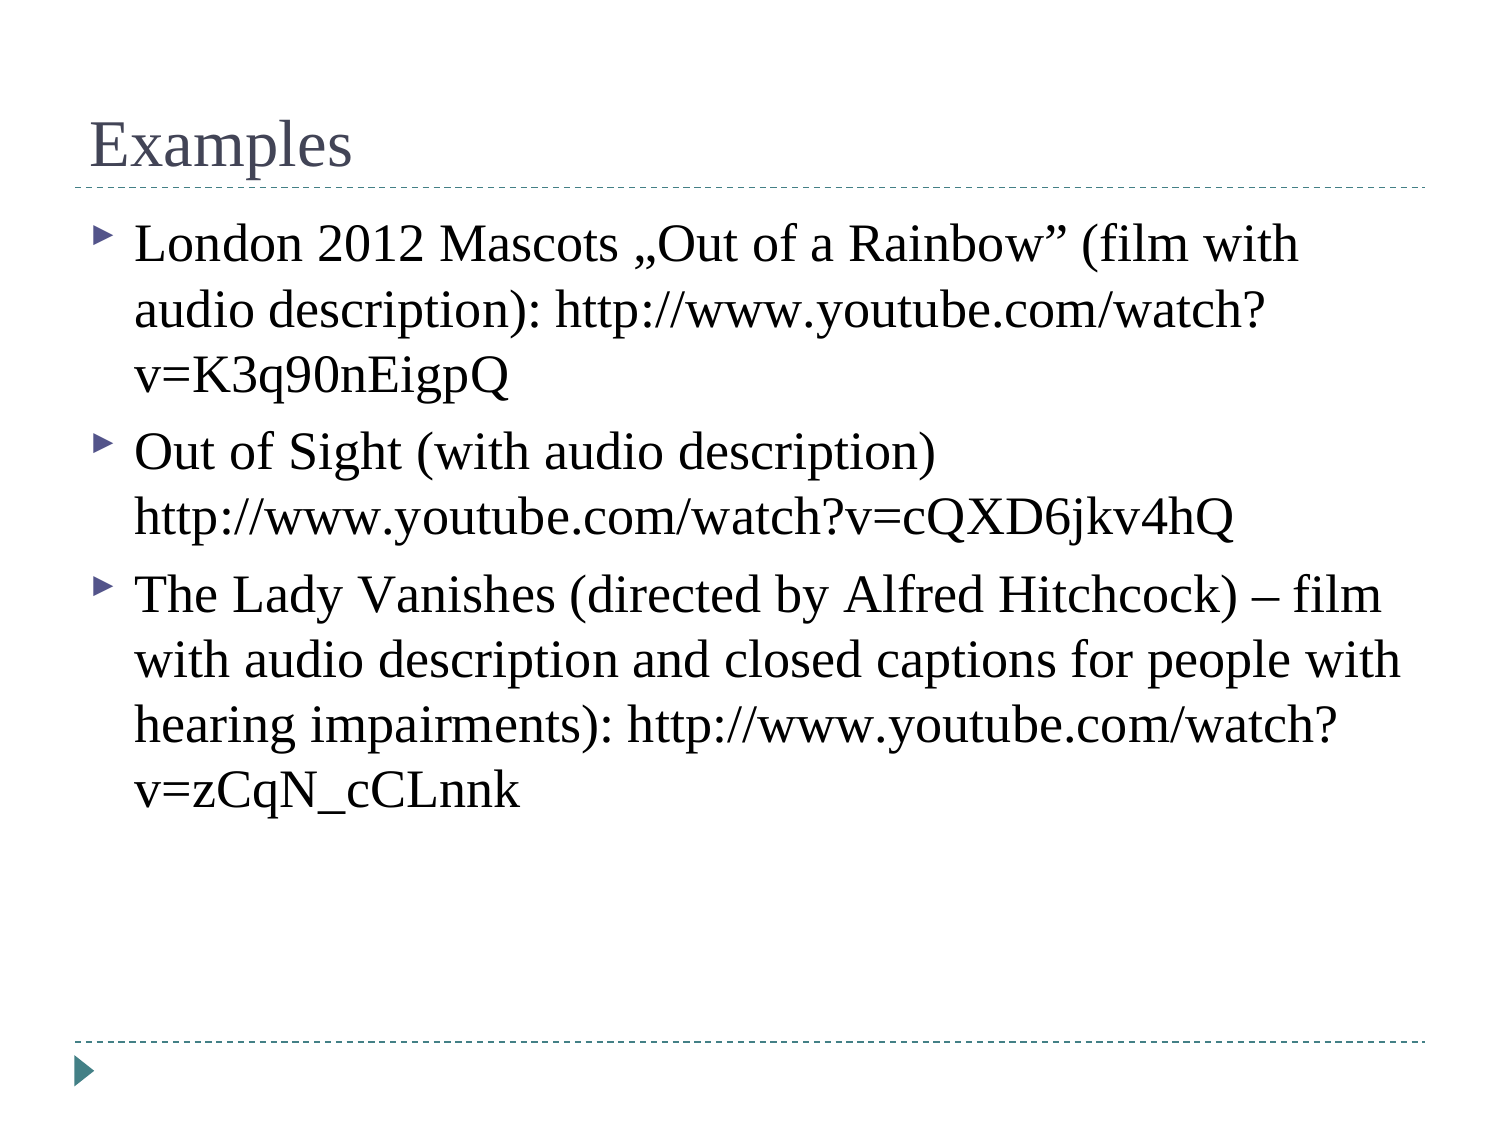

# Examples
London 2012 Mascots „Out of a Rainbow” (film with audio description): http://www.youtube.com/watch?v=K3q90nEigpQ
Out of Sight (with audio description) http://www.youtube.com/watch?v=cQXD6jkv4hQ
The Lady Vanishes (directed by Alfred Hitchcock) – film with audio description and closed captions for people with hearing impairments): http://www.youtube.com/watch?v=zCqN_cCLnnk